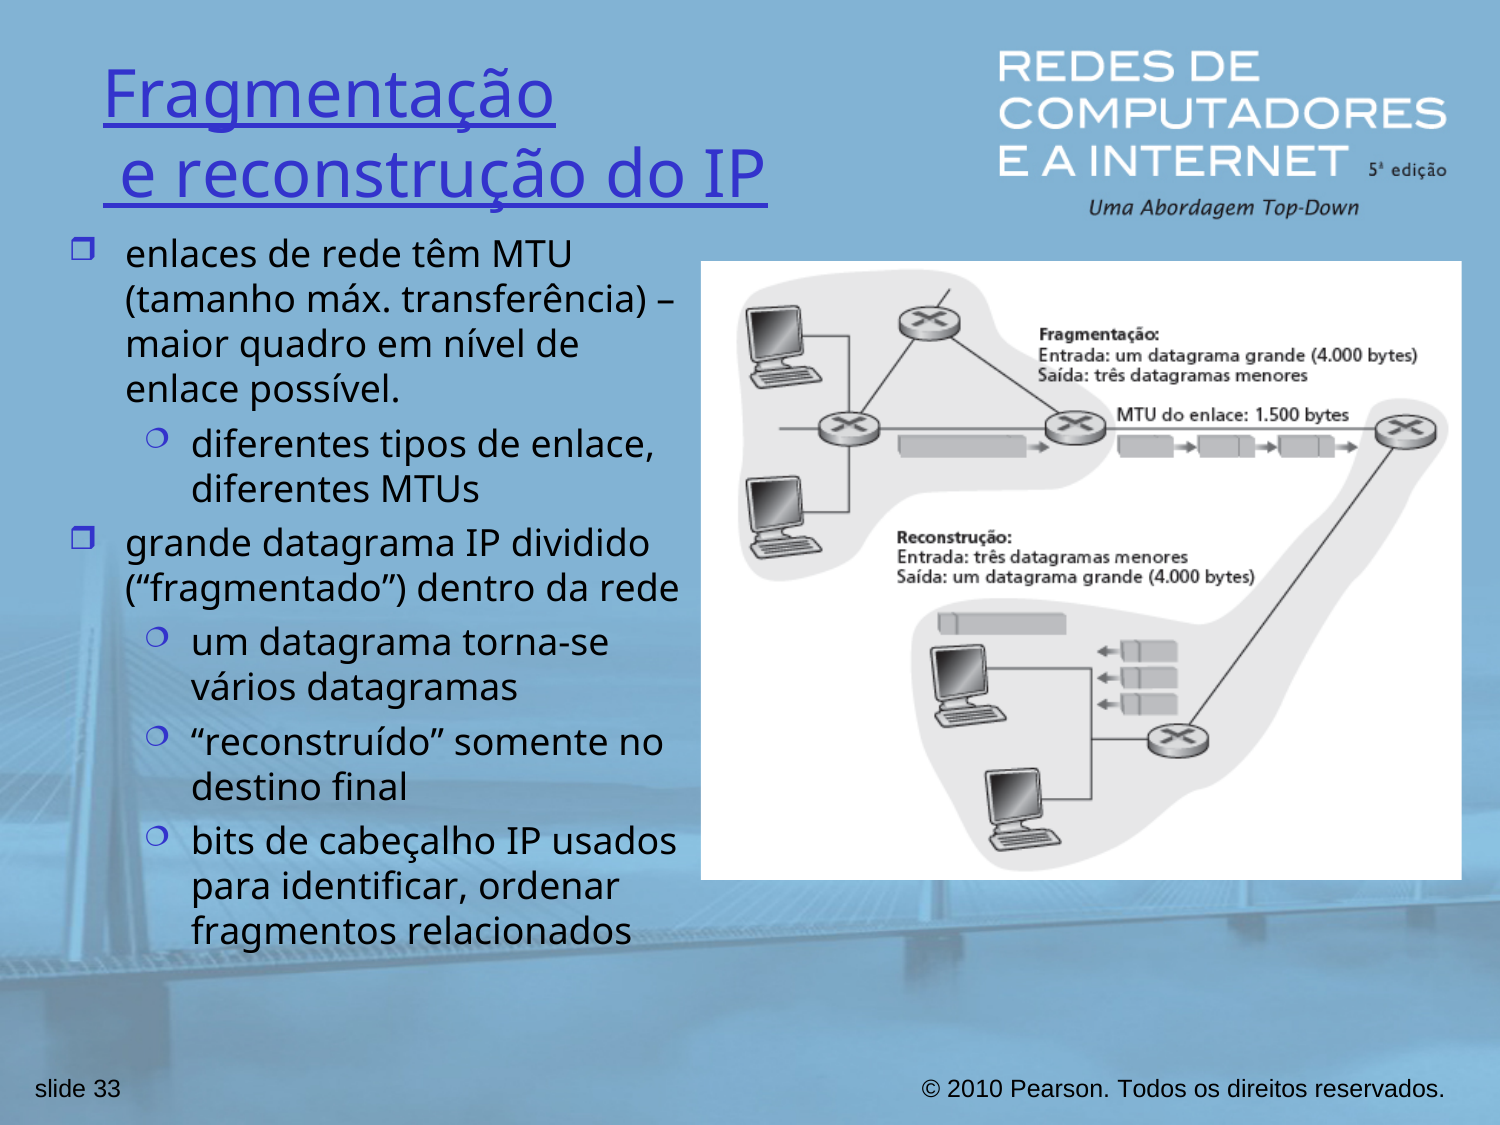

# Fragmentação e reconstrução do IP
enlaces de rede têm MTU (tamanho máx. transferência) – maior quadro em nível de enlace possível.
diferentes tipos de enlace, diferentes MTUs
grande datagrama IP dividido (“fragmentado”) dentro da rede
um datagrama torna-se vários datagramas
“reconstruído” somente no destino final
bits de cabeçalho IP usados para identificar, ordenar fragmentos relacionados